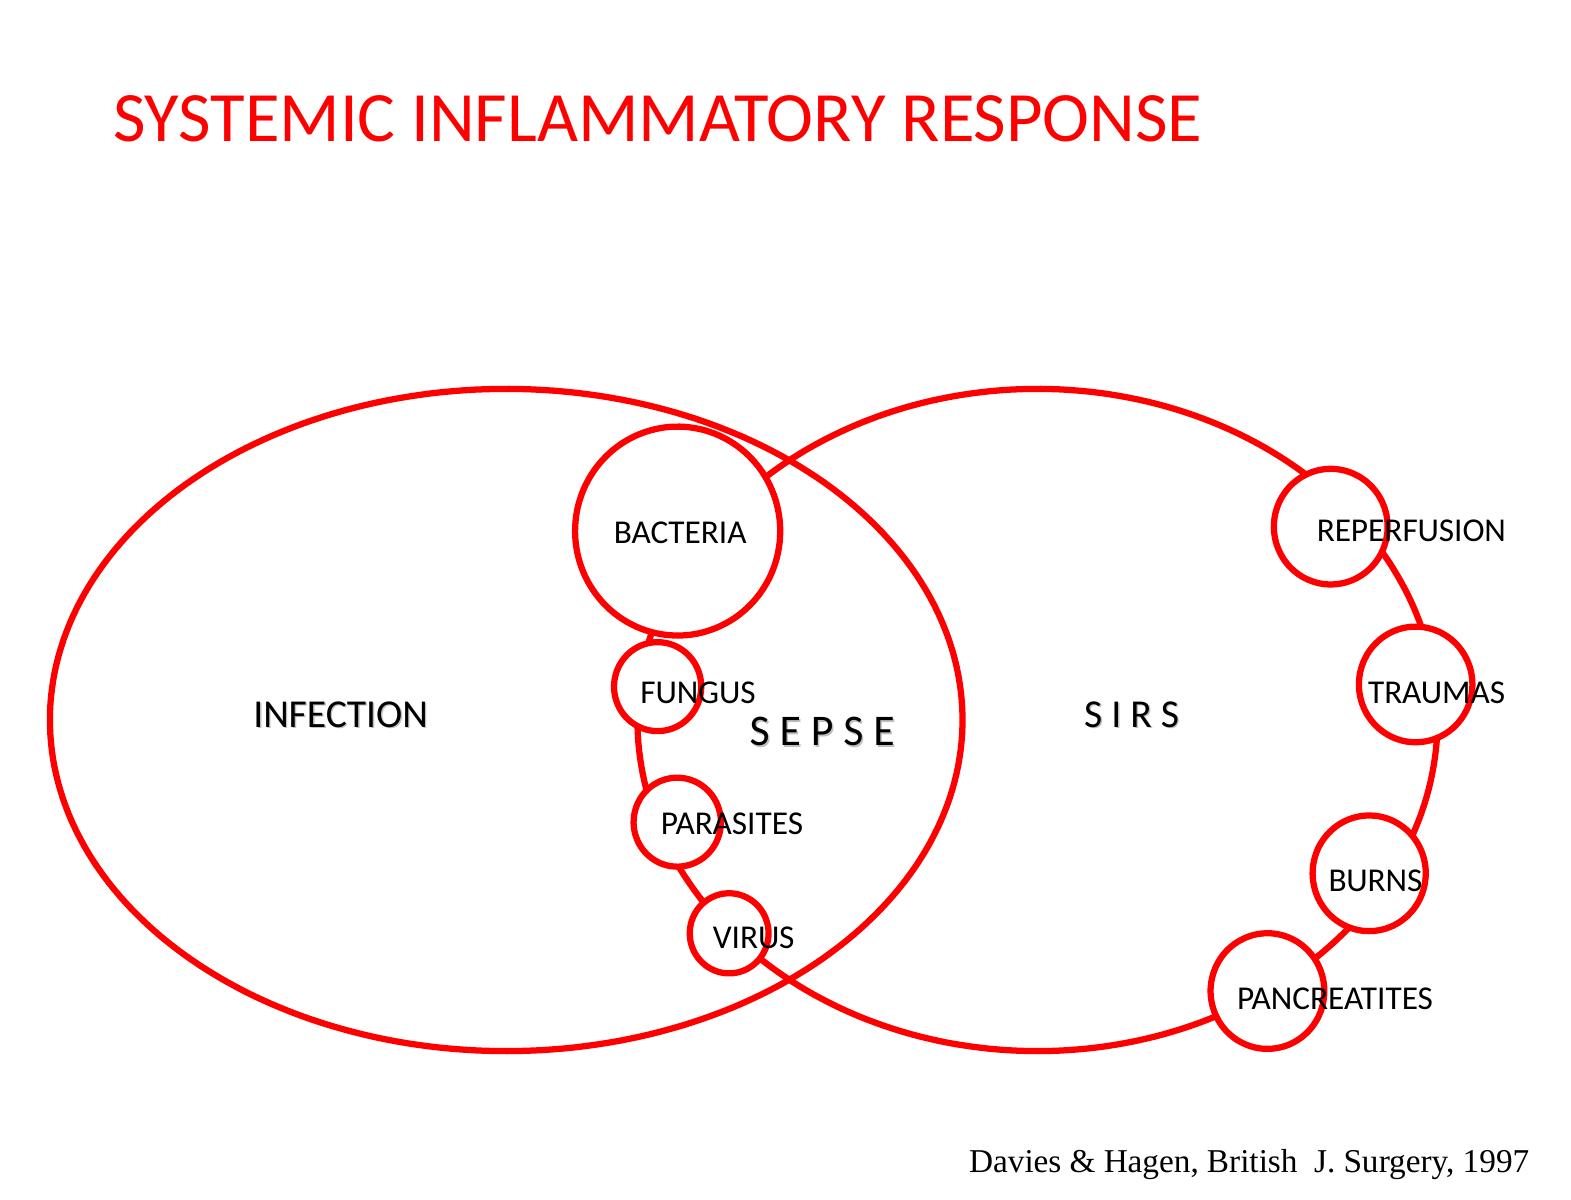

SYSTEMIC INFLAMMATORY RESPONSE
 BACTERIA
REPERFUSION
 FUNGUS
TRAUMAS
INFECTION
S I R S
 S E P S E
PARASITES
BURNS
VIRUS
PANCREATITES
Davies & Hagen, British J. Surgery, 1997